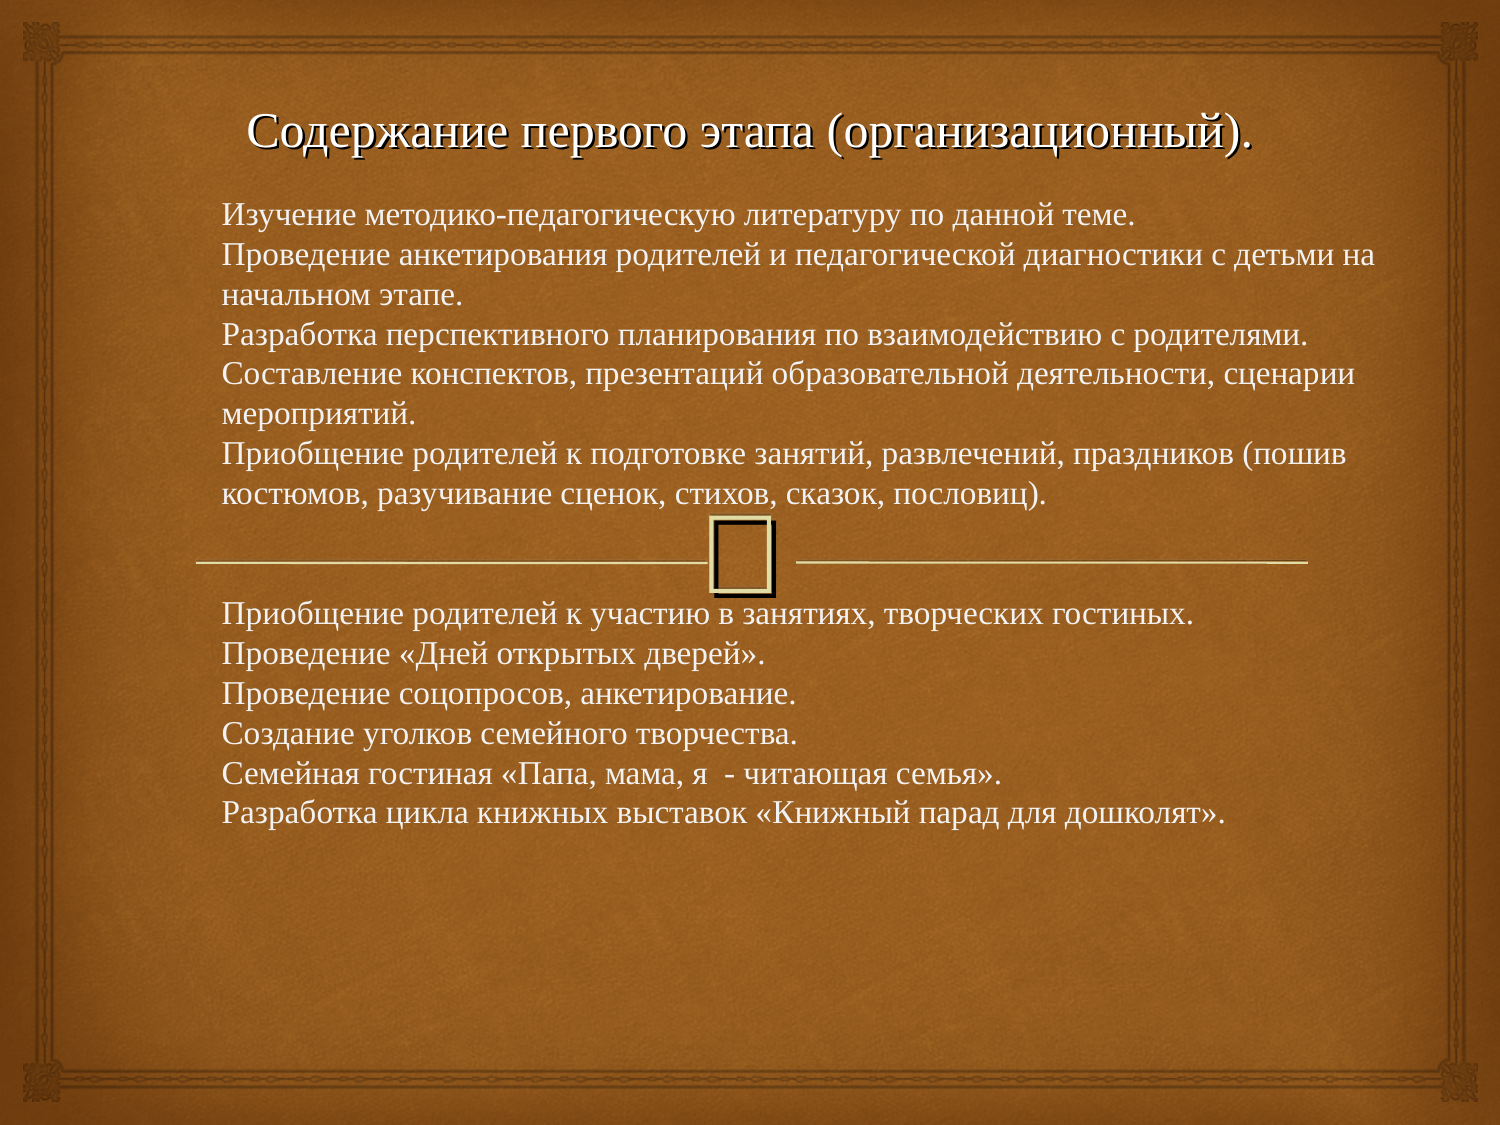

# Содержание первого этапа (организационный).
Изучение методико-педагогическую литературу по данной теме.
Проведение анкетирования родителей и педагогической диагностики с детьми на начальном этапе.
Разработка перспективного планирования по взаимодействию с родителями.
Составление конспектов, презентаций образовательной деятельности, сценарии мероприятий.
Приобщение родителей к подготовке занятий, развлечений, праздников (пошив костюмов, разучивание сценок, стихов, сказок, пословиц).
Приобщение родителей к участию в занятиях, творческих гостиных.
Проведение «Дней открытых дверей».
Проведение соцопросов, анкетирование.
Создание уголков семейного творчества.
Семейная гостиная «Папа, мама, я  - читающая семья».
Разработка цикла книжных выставок «Книжный парад для дошколят».